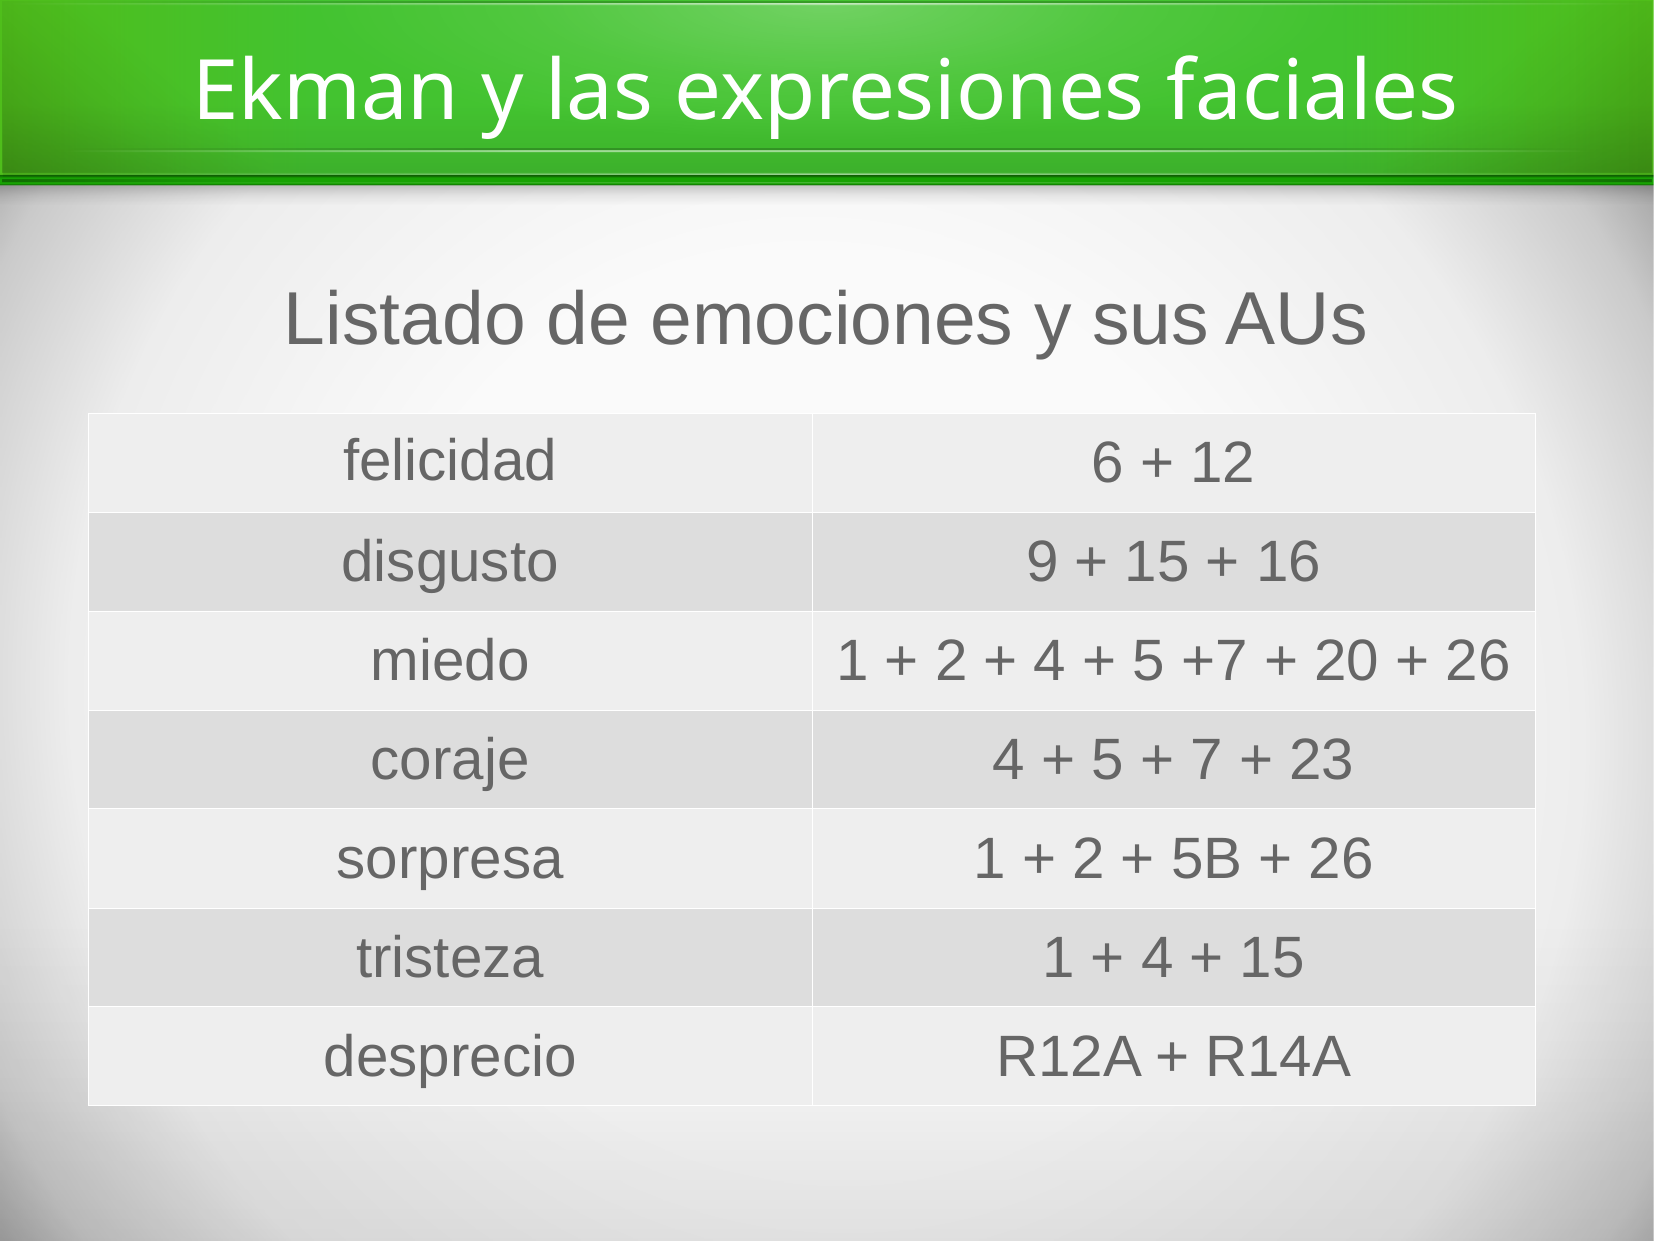

# Ekman y las expresiones faciales
Listado de emociones y sus AUs
| felicidad | 6 + 12 |
| --- | --- |
| disgusto | 9 + 15 + 16 |
| miedo | 1 + 2 + 4 + 5 +7 + 20 + 26 |
| coraje | 4 + 5 + 7 + 23 |
| sorpresa | 1 + 2 + 5B + 26 |
| tristeza | 1 + 4 + 15 |
| desprecio | R12A + R14A |